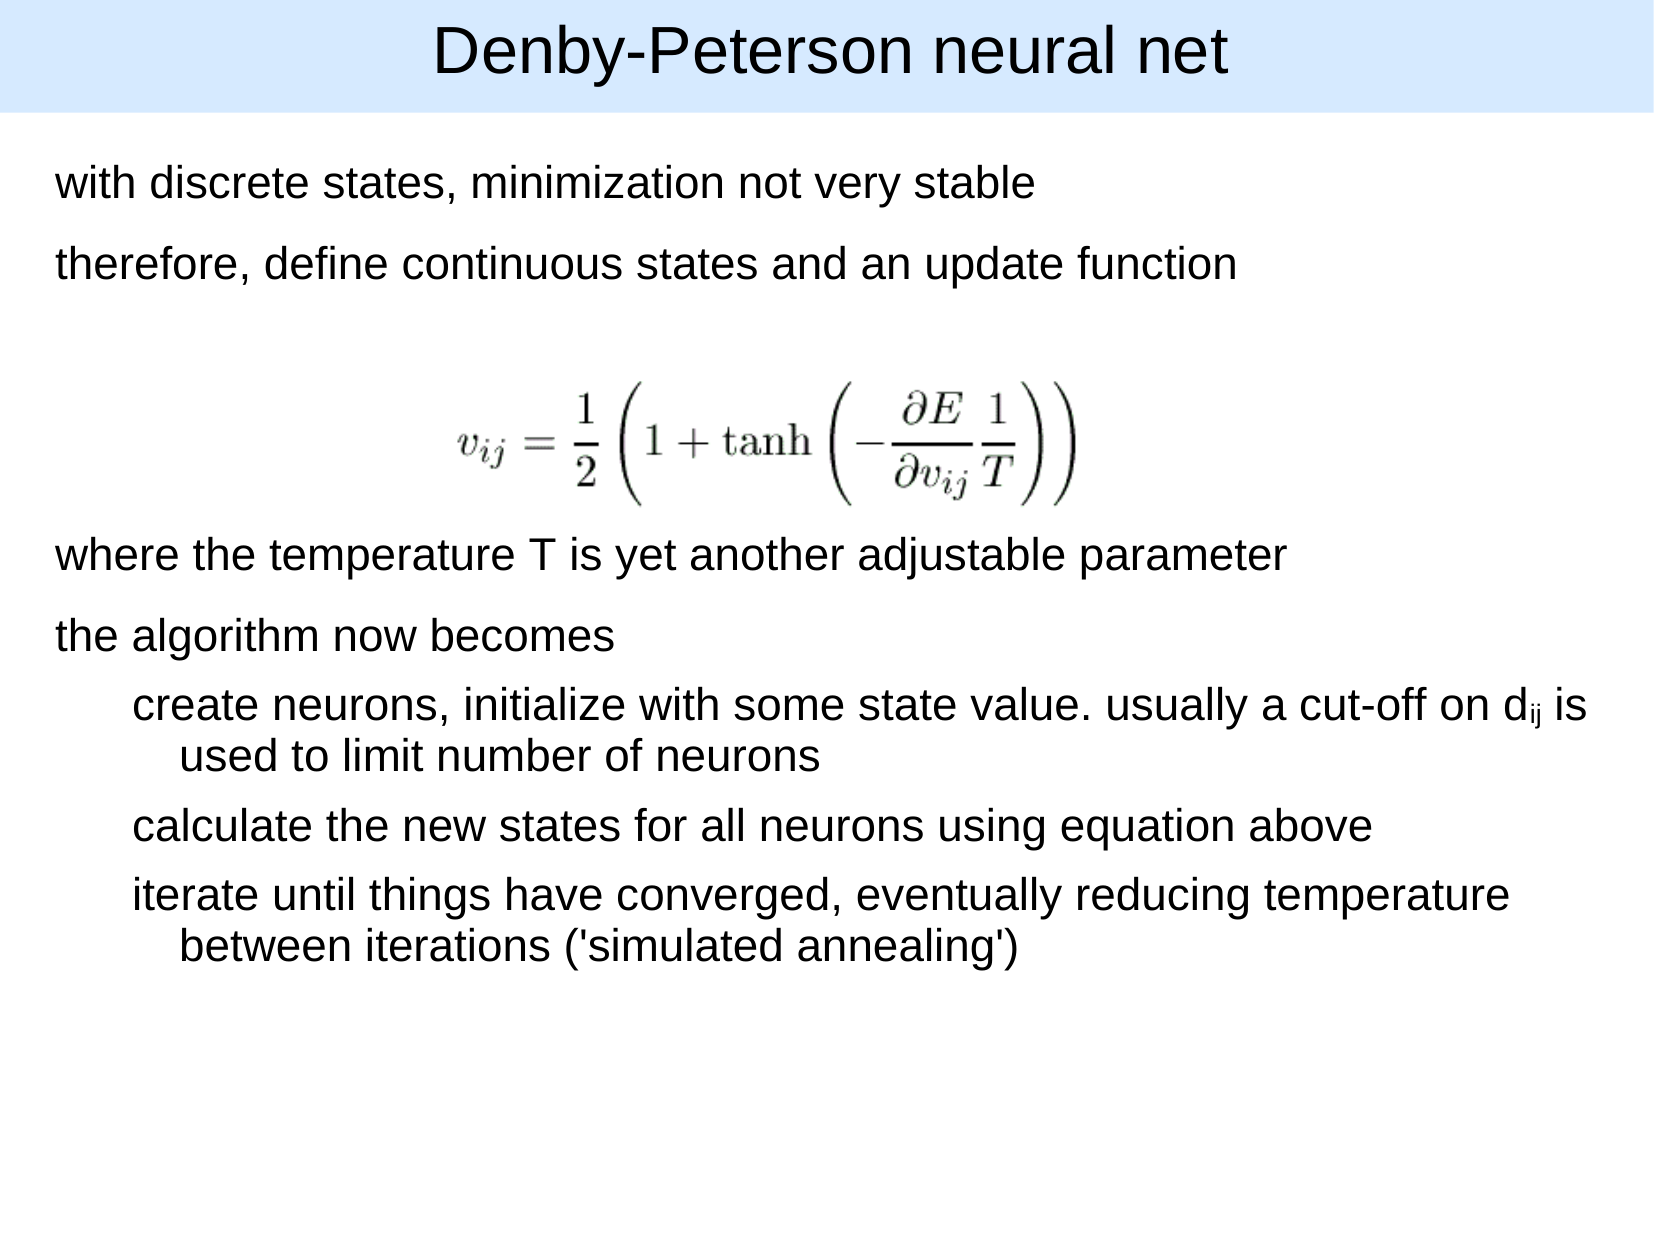

# Denby-Peterson neural net
with discrete states, minimization not very stable
therefore, define continuous states and an update function
where the temperature T is yet another adjustable parameter
the algorithm now becomes
create neurons, initialize with some state value. usually a cut-off on dij is used to limit number of neurons
calculate the new states for all neurons using equation above
iterate until things have converged, eventually reducing temperature between iterations ('simulated annealing')